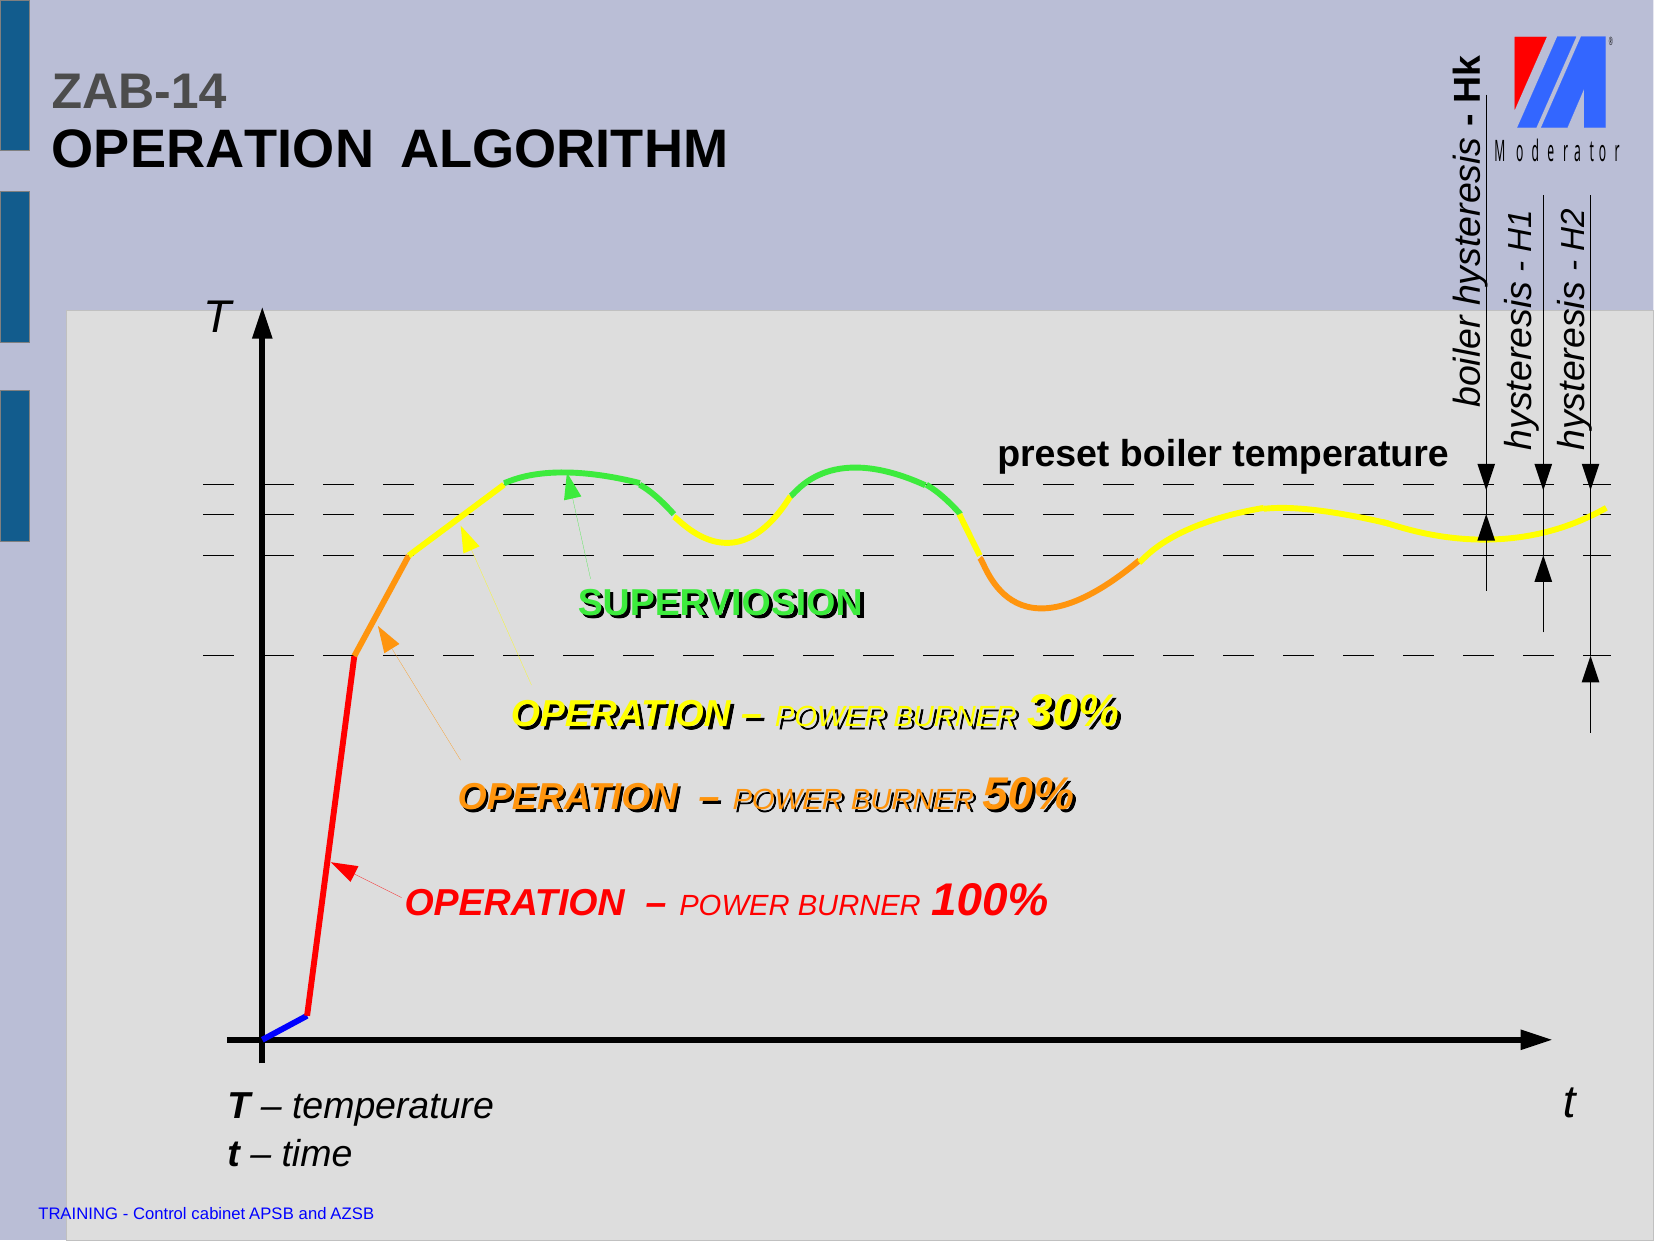

# ZAB-14 OPERATION ALGORITHM
boiler hysteresis - Hk
T
hysteresis - H2
hysteresis - H1
preset boiler temperature
SUPERVIOSION
OPERATION – POWER BURNER 30%
OPERATION – POWER BURNER 50%
OPERATION – POWER BURNER 100%
t
T – temperature
t – time
TRAINING - Control cabinet APSB and AZSB